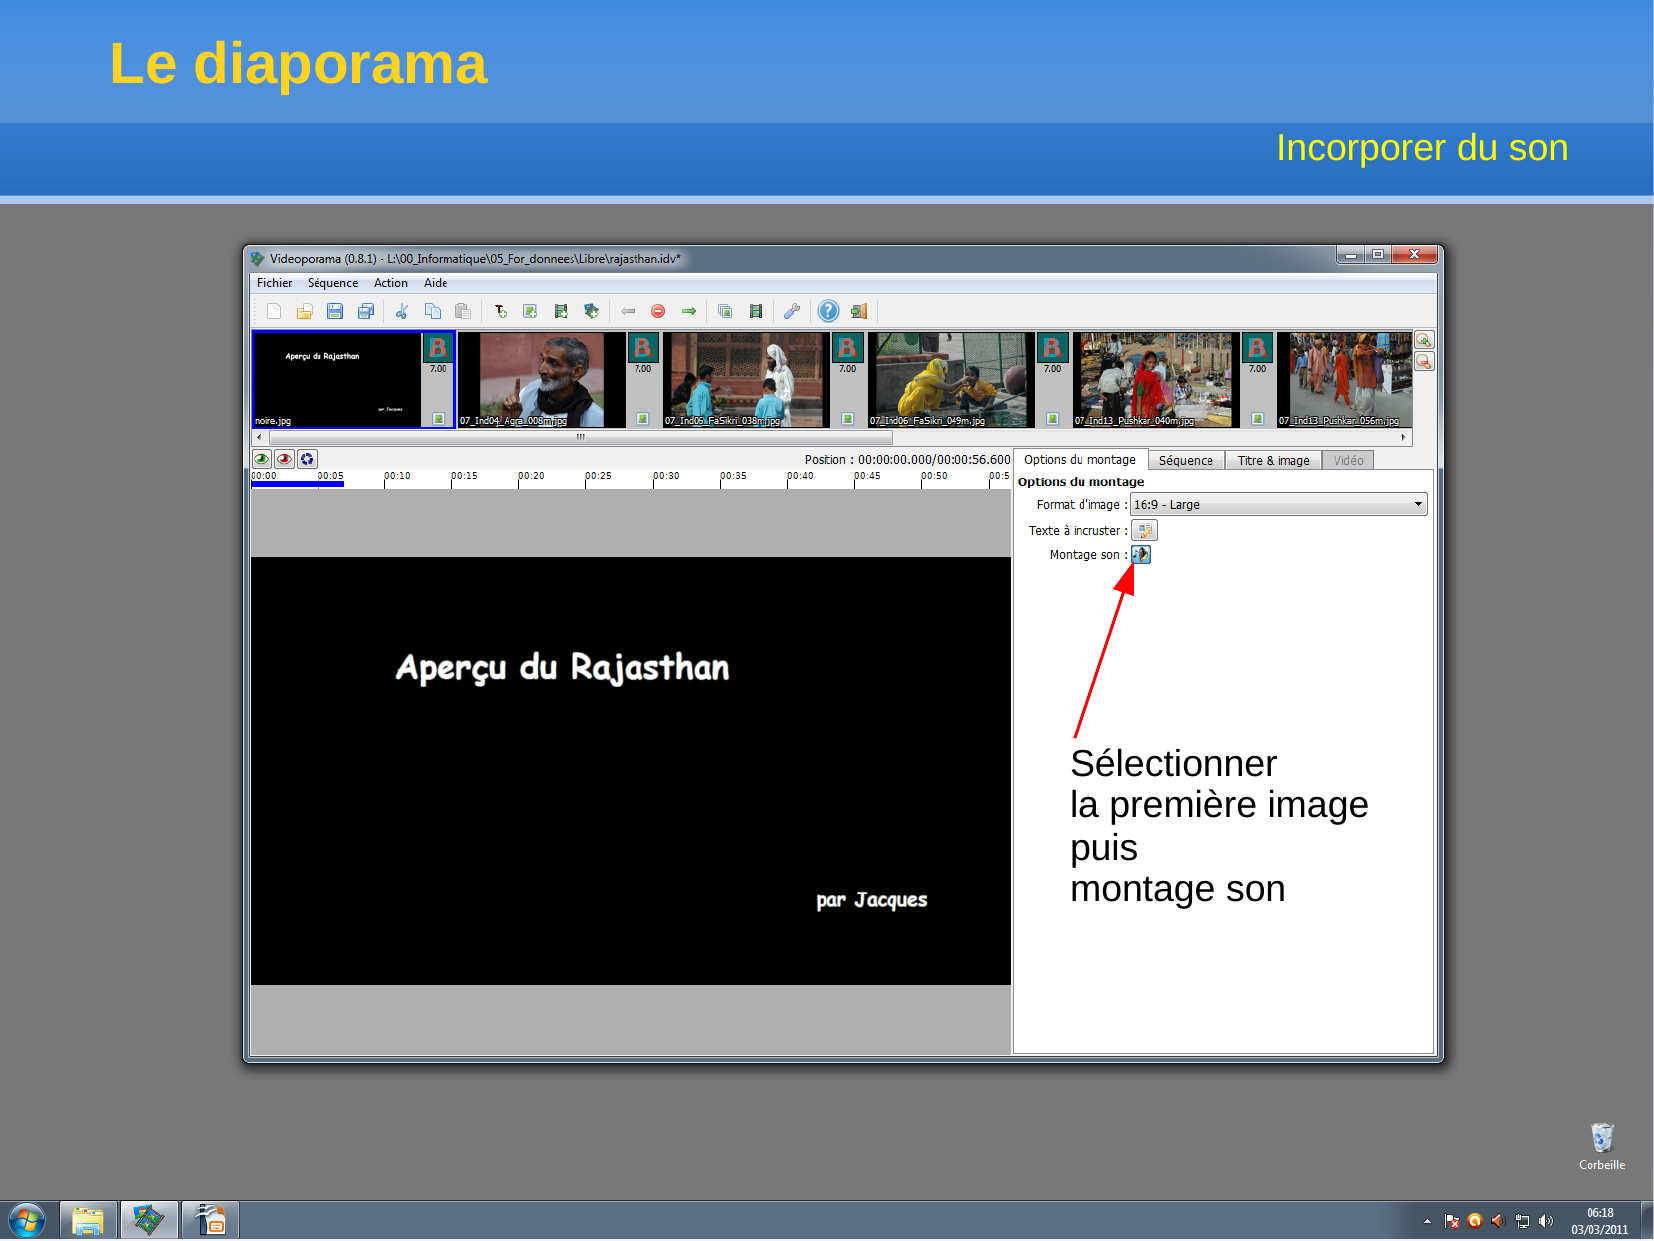

Le diaporama
 Incorporer du son
#
Sélectionner
la première image
puis
montage son